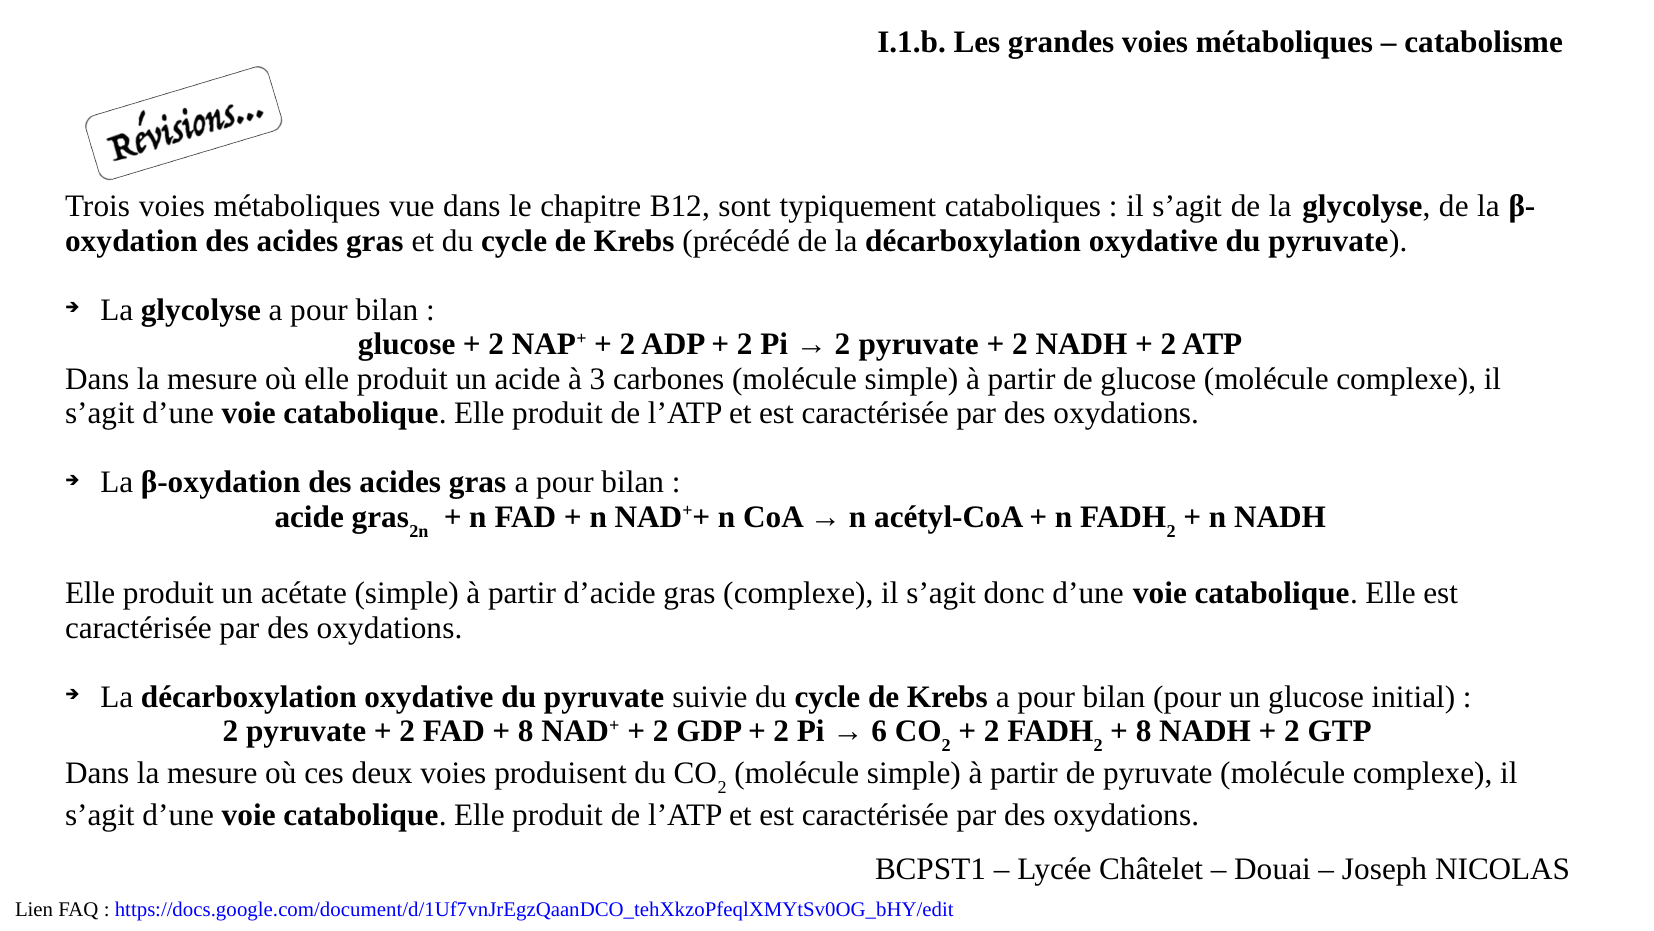

I.1.b. Les grandes voies métaboliques – catabolisme
Trois voies métaboliques vue dans le chapitre B12, sont typiquement cataboliques : il s’agit de la glycolyse, de la β-oxydation des acides gras et du cycle de Krebs (précédé de la décarboxylation oxydative du pyruvate).
La glycolyse a pour bilan :
glucose + 2 NAP+ + 2 ADP + 2 Pi → 2 pyruvate + 2 NADH + 2 ATP
Dans la mesure où elle produit un acide à 3 carbones (molécule simple) à partir de glucose (molécule complexe), il s’agit d’une voie catabolique. Elle produit de l’ATP et est caractérisée par des oxydations.
La β-oxydation des acides gras a pour bilan :
acide gras2n + n FAD + n NAD++ n CoA → n acétyl-CoA + n FADH2 + n NADH
Elle produit un acétate (simple) à partir d’acide gras (complexe), il s’agit donc d’une voie catabolique. Elle est caractérisée par des oxydations.
La décarboxylation oxydative du pyruvate suivie du cycle de Krebs a pour bilan (pour un glucose initial) :
2 pyruvate + 2 FAD + 8 NAD+ + 2 GDP + 2 Pi → 6 CO2 + 2 FADH2 + 8 NADH + 2 GTP
Dans la mesure où ces deux voies produisent du CO2 (molécule simple) à partir de pyruvate (molécule complexe), il s’agit d’une voie catabolique. Elle produit de l’ATP et est caractérisée par des oxydations.
BCPST1 – Lycée Châtelet – Douai – Joseph NICOLAS
Lien FAQ : https://docs.google.com/document/d/1Uf7vnJrEgzQaanDCO_tehXkzoPfeqlXMYtSv0OG_bHY/edit